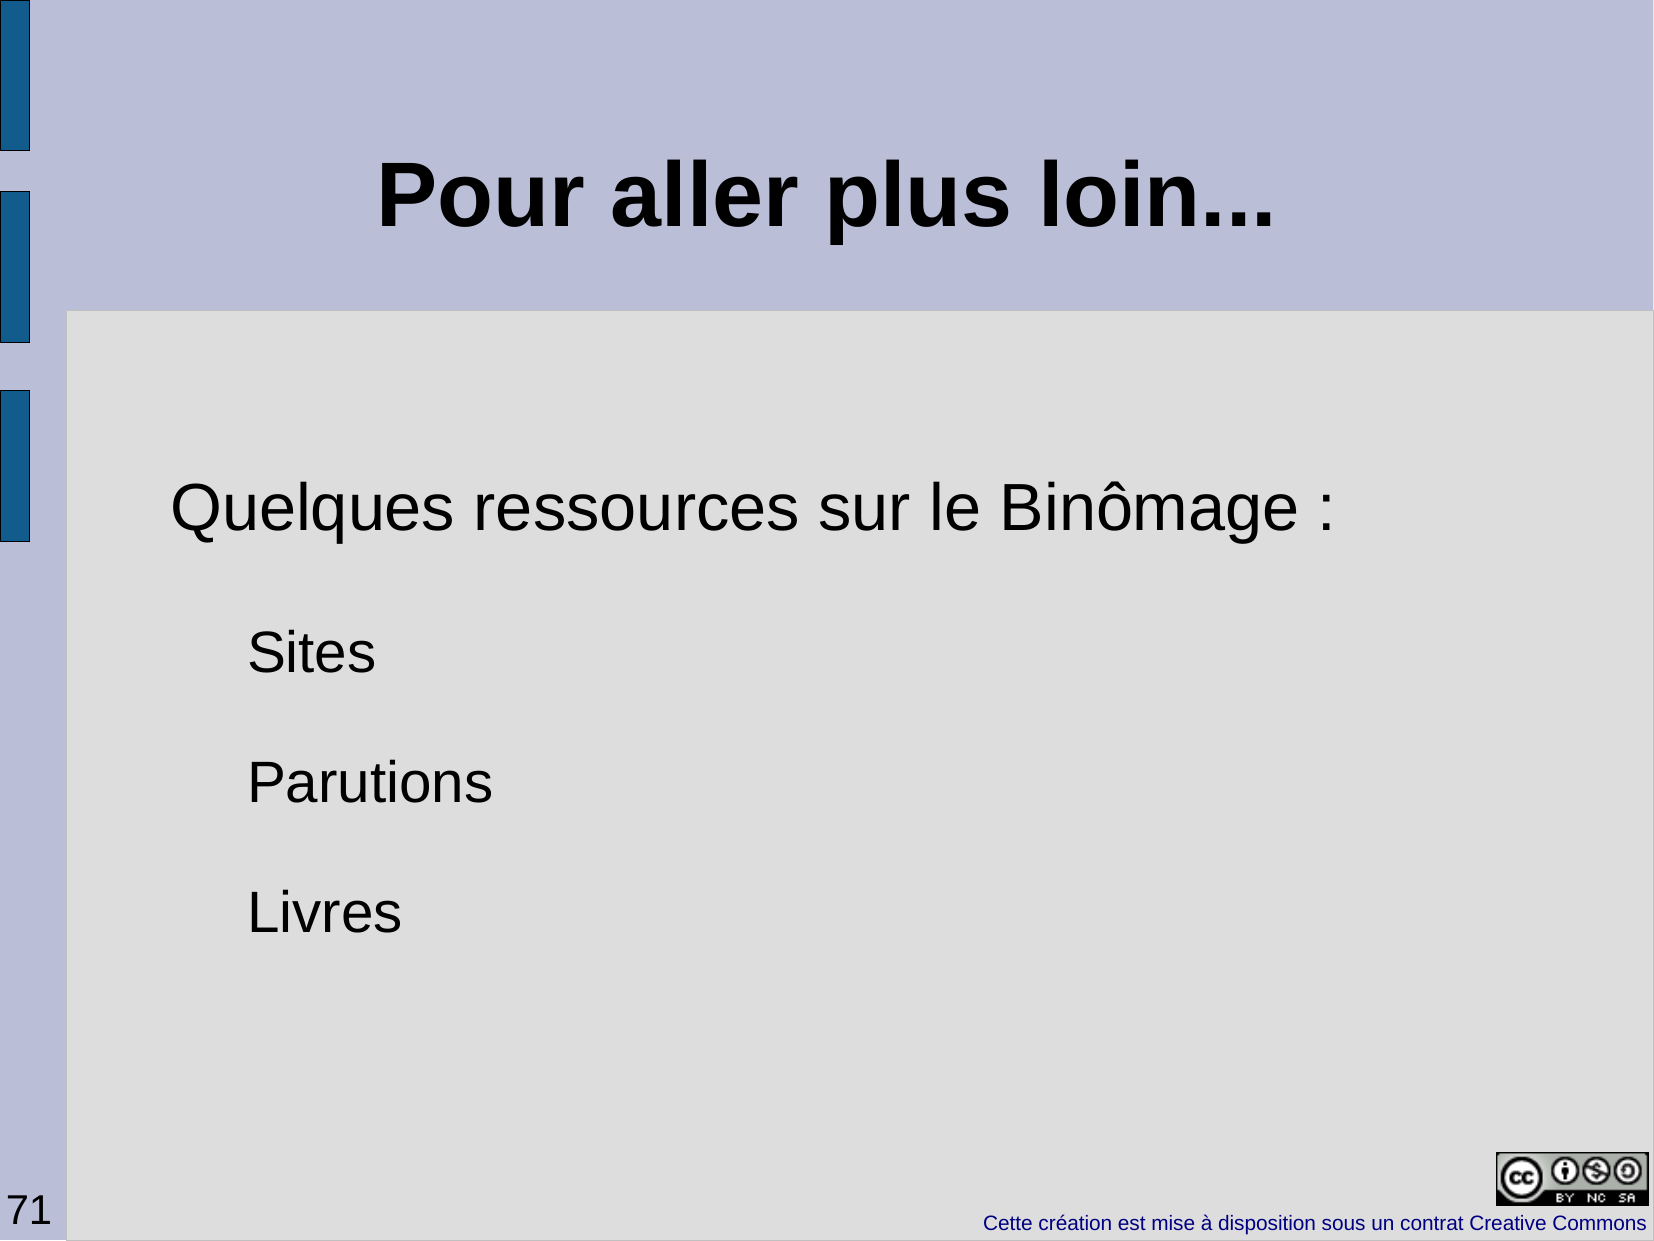

# Pour aller plus loin...
Quelques ressources sur le Binômage :
Sites
Parutions
Livres